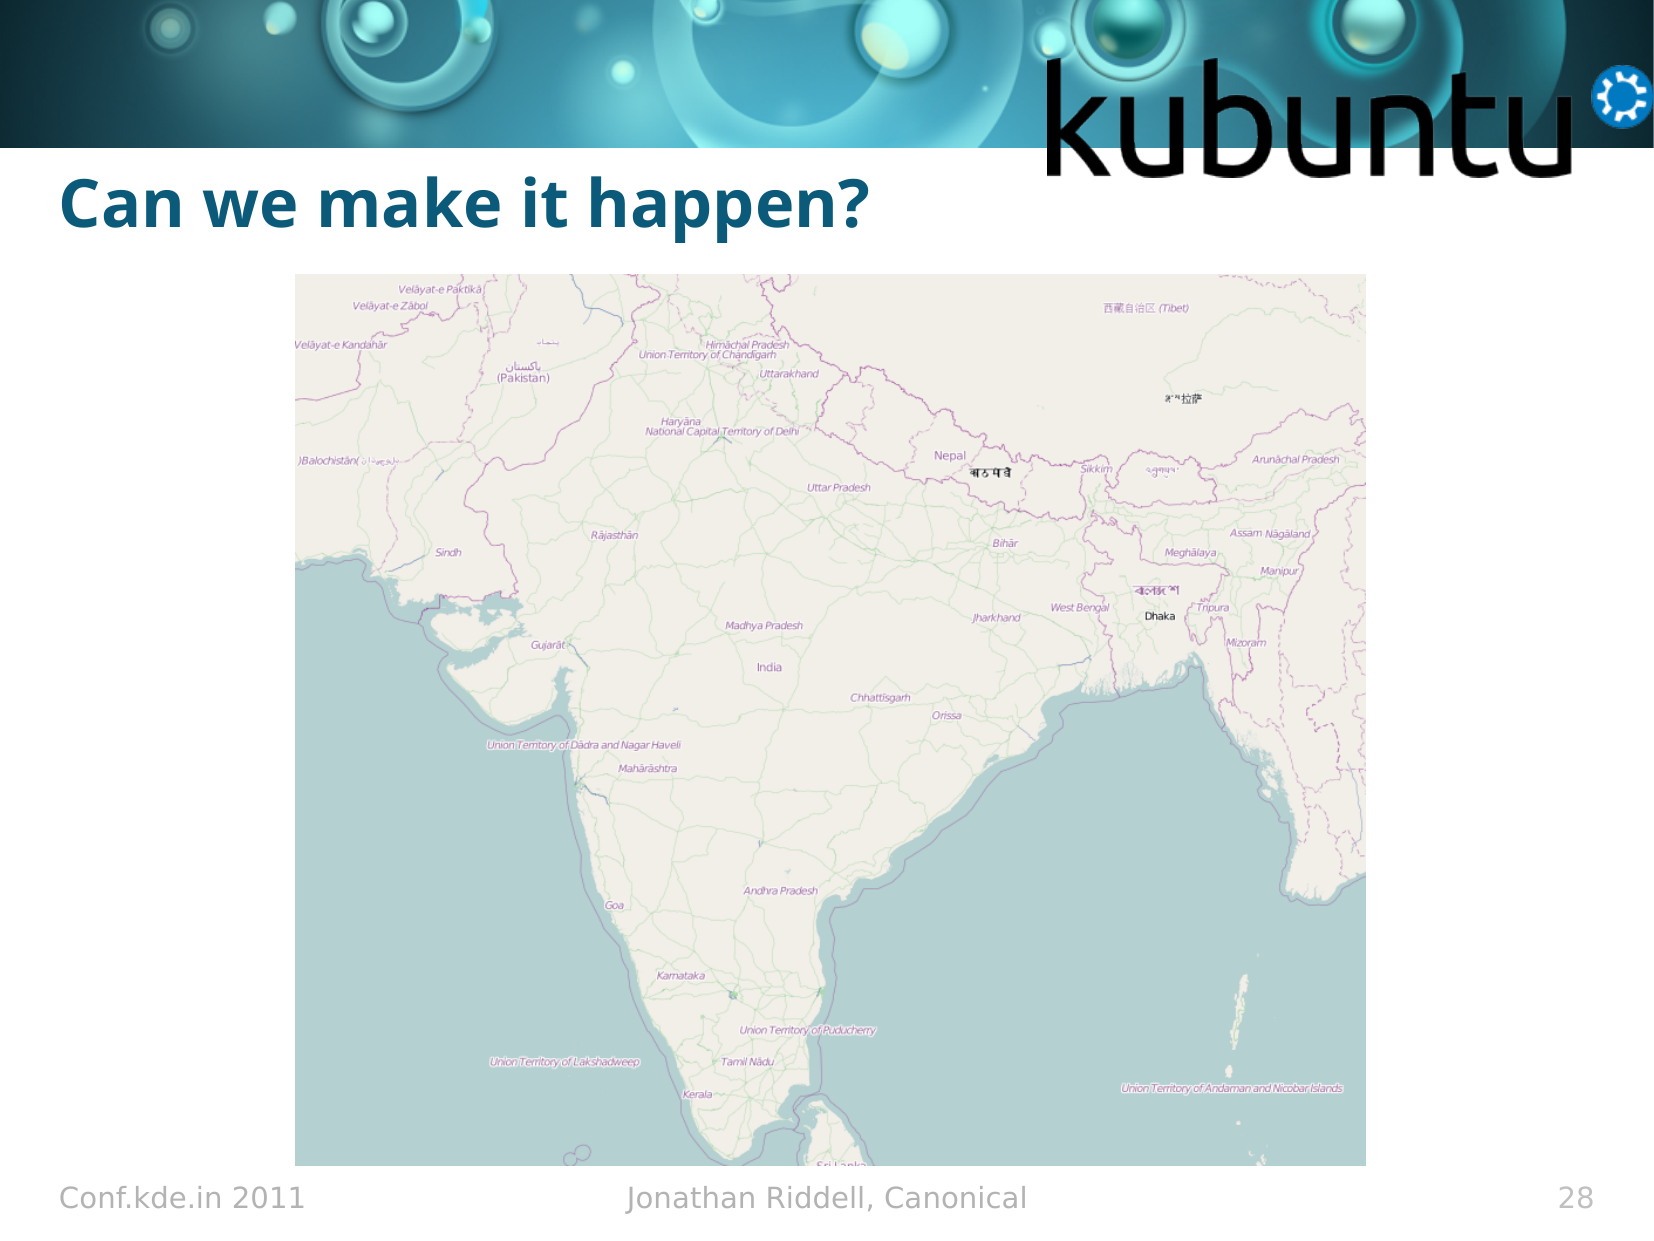

# Can we make it happen?
Name
www.kde.org
28